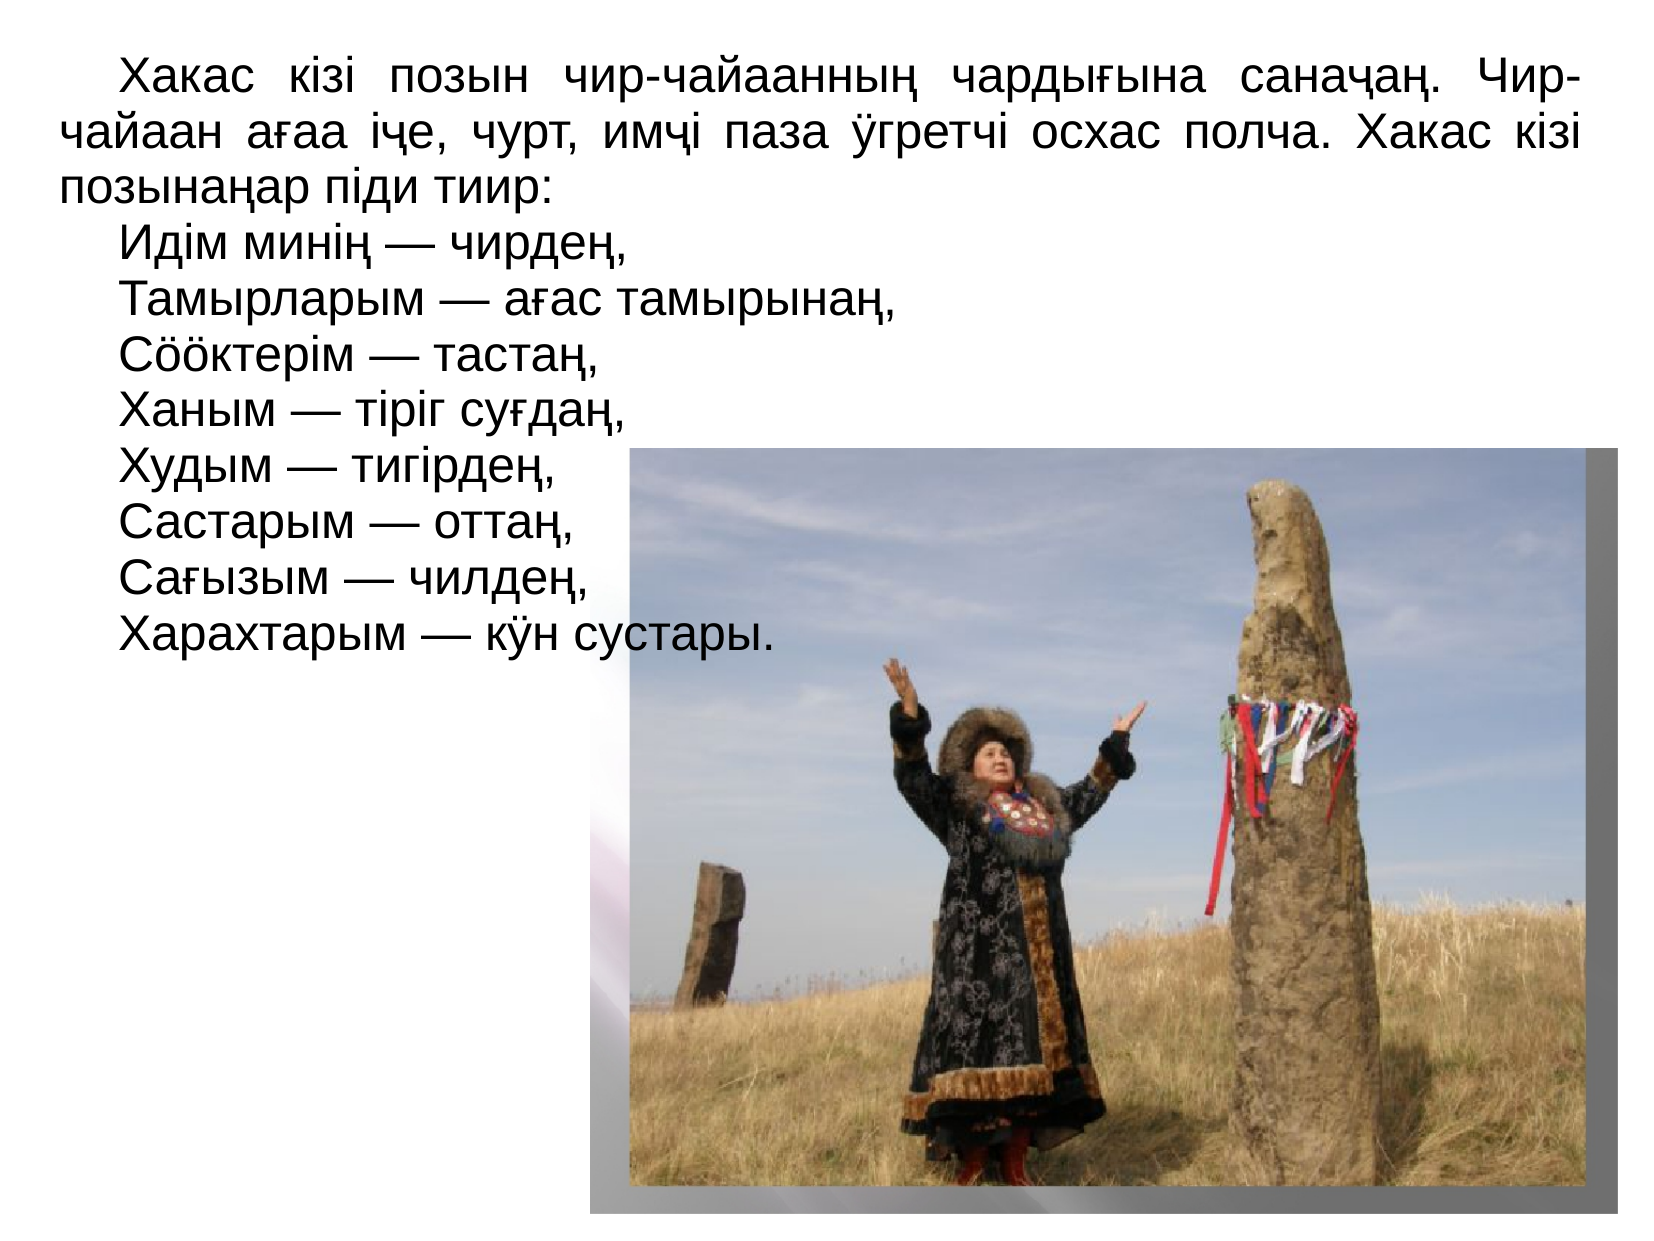

# Хакас кізі позын чир-чайаанның чардығына санаҷаң. Чир-чайаан ағаа іҷе, чурт, имҷі паза ӱгретчі осхас полча. Хакас кізі позынаңар піди тиир:
Идім минің — чирдең,
Тамырларым — ағас тамырынаң,
Сӧӧктерім — тастаң,
Ханым — тіріг суғдаң,
Худым — тигірдең,
Састарым — оттаң,
Сағызым — чилдең,
Харахтарым — кӱн сустары.